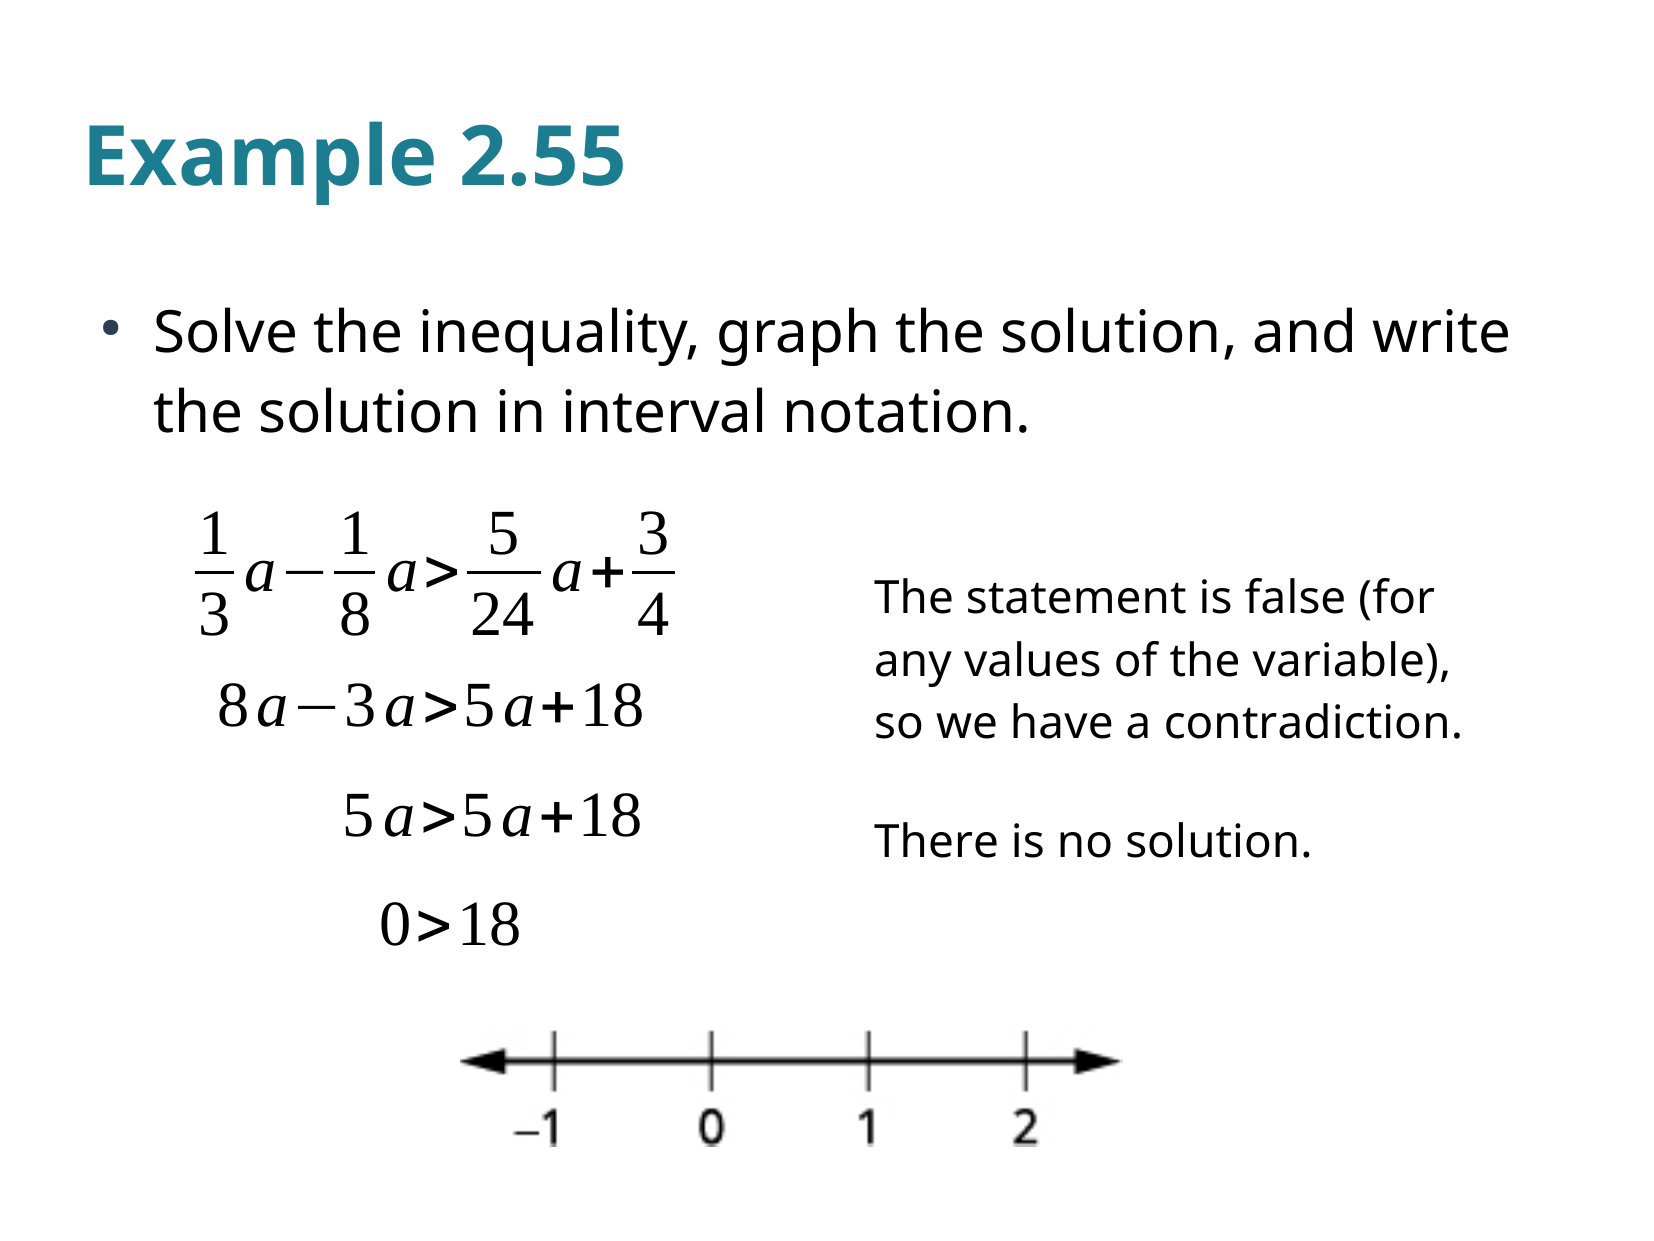

# Example 2.55
Solve the inequality, graph the solution, and write the solution in interval notation.
The statement is false (for any values of the variable), so we have a contradiction.
There is no solution.